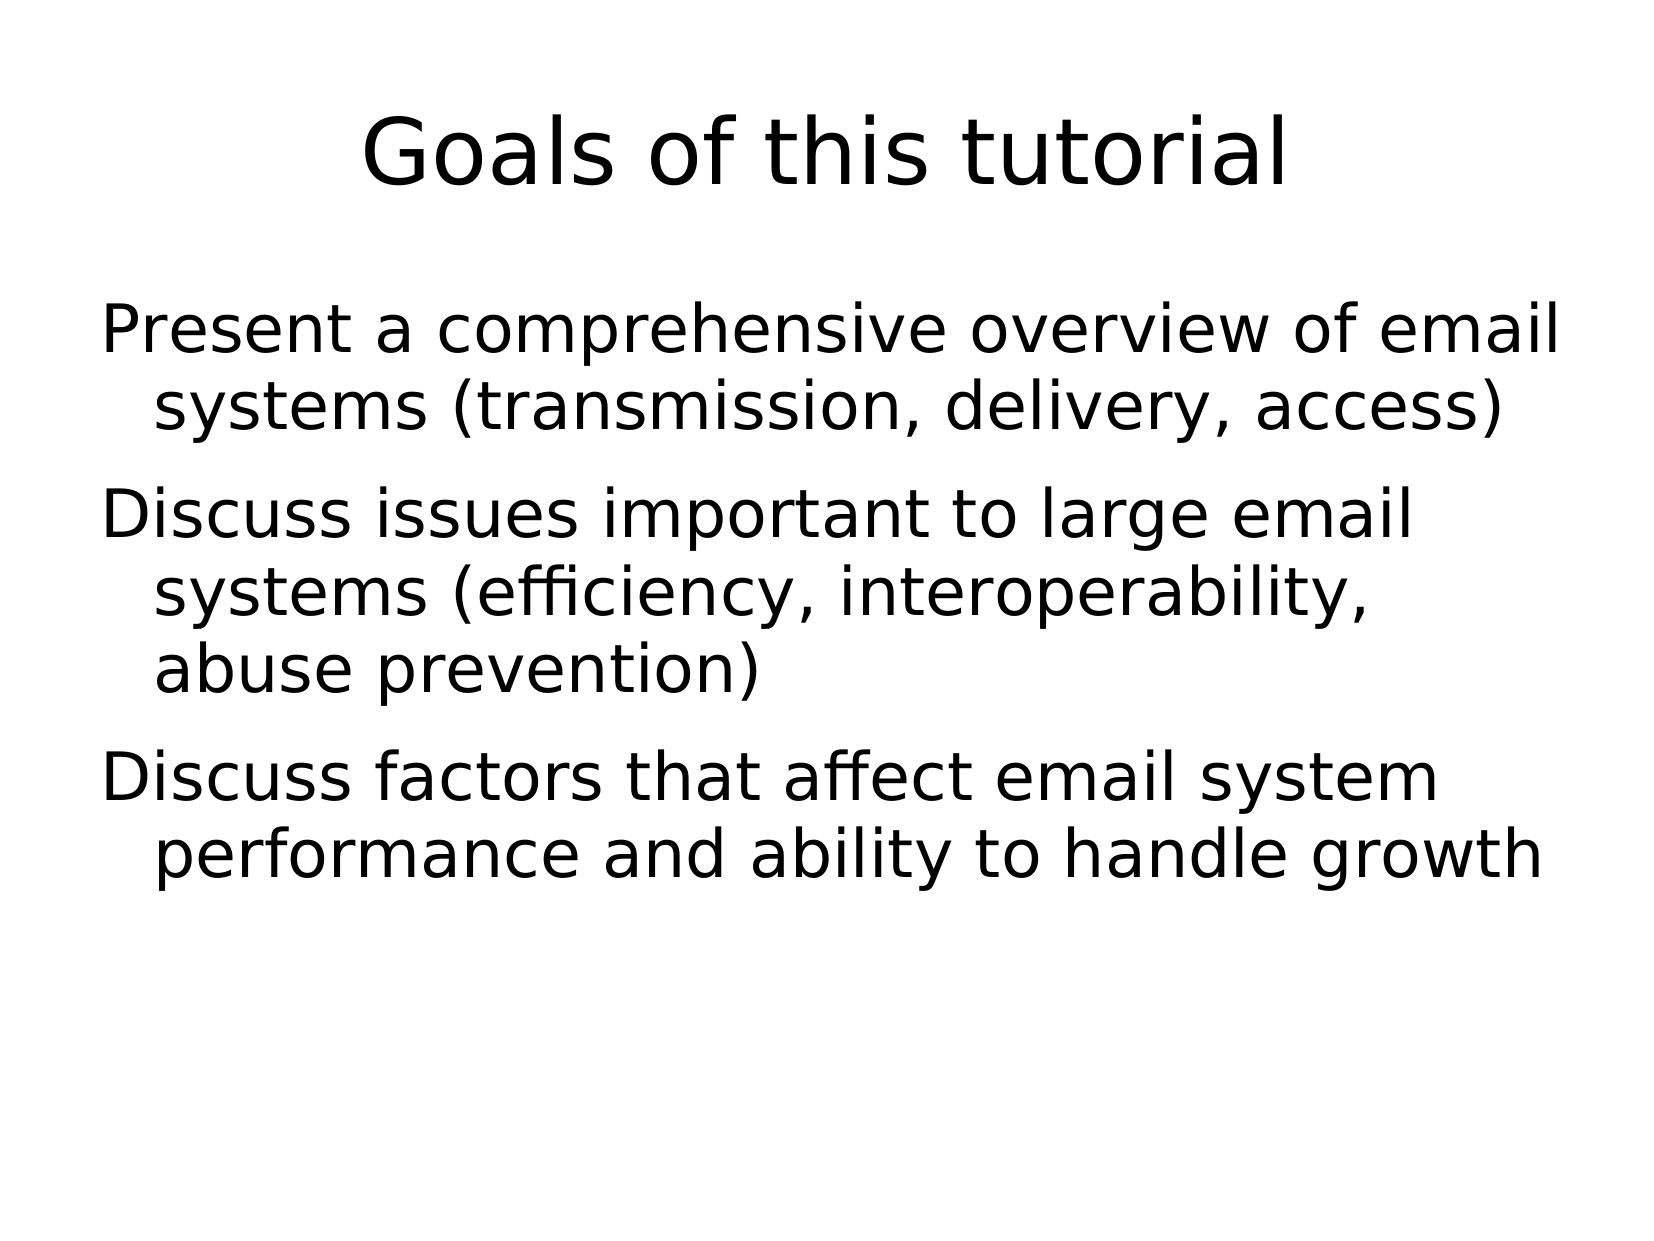

# Goals of this tutorial
Present a comprehensive overview of email systems (transmission, delivery, access)
Discuss issues important to large email systems (efficiency, interoperability, abuse prevention)
Discuss factors that affect email system performance and ability to handle growth